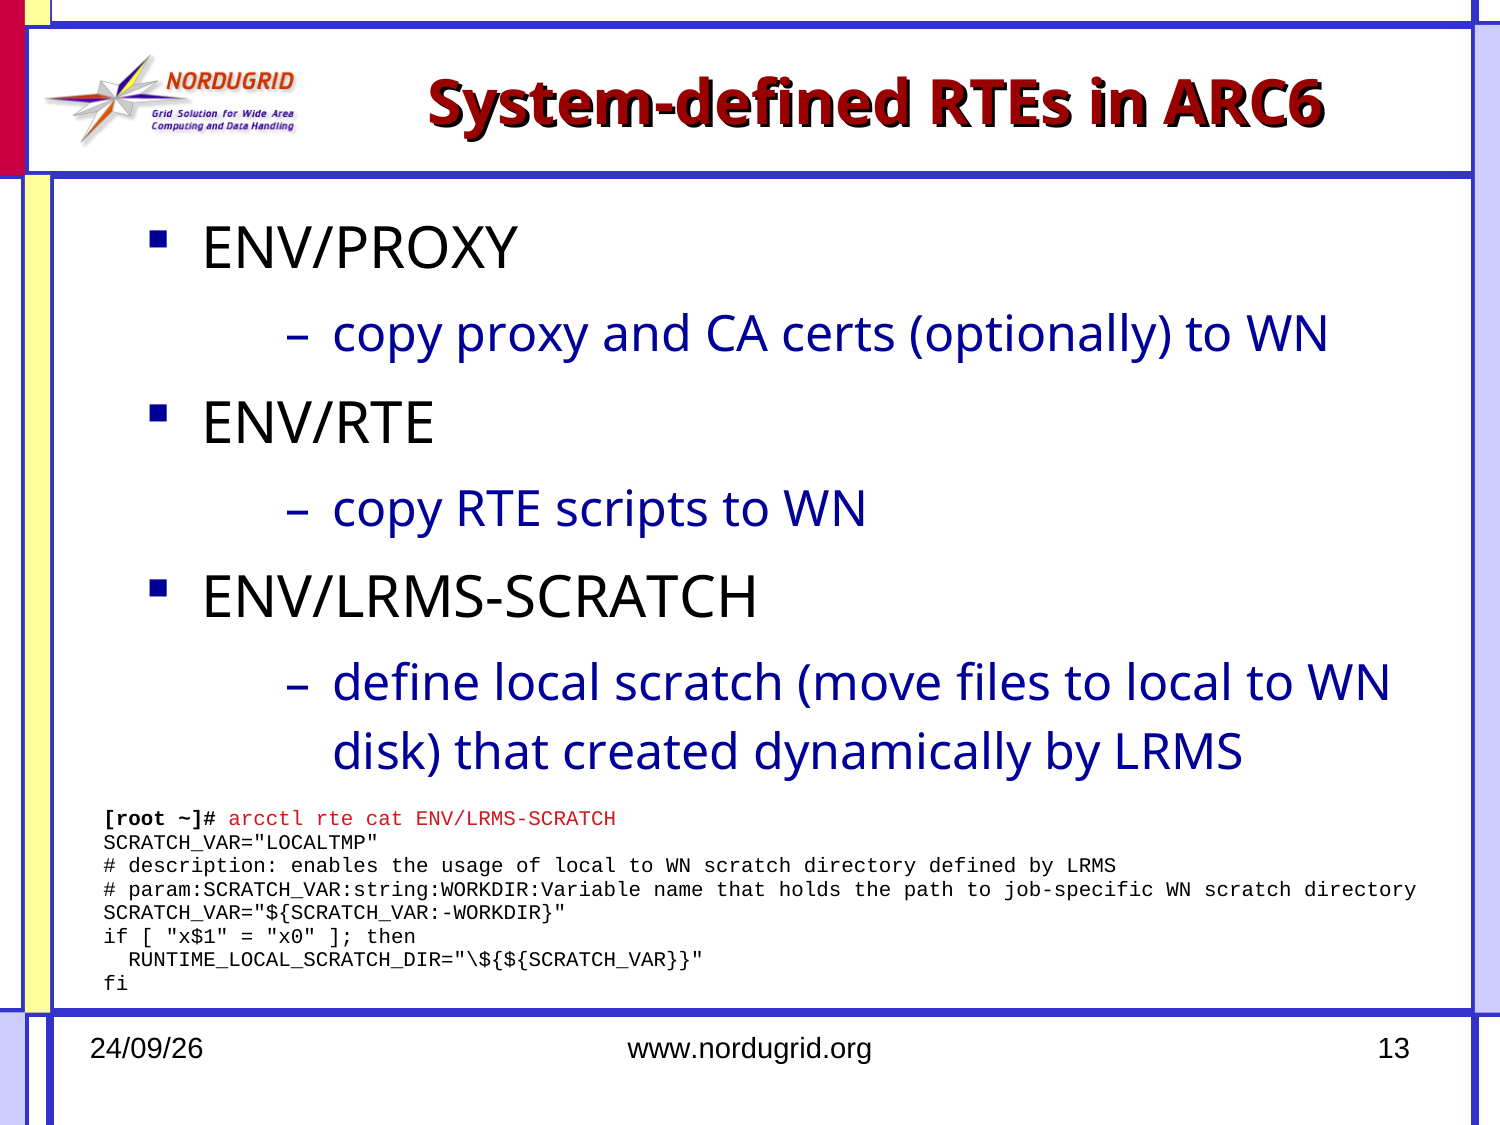

# System-defined RTEs in ARC6
ENV/PROXY
copy proxy and CA certs (optionally) to WN
ENV/RTE
copy RTE scripts to WN
ENV/LRMS-SCRATCH
define local scratch (move files to local to WN disk) that created dynamically by LRMS
[root ~]# arcctl rte cat ENV/LRMS-SCRATCH
SCRATCH_VAR="LOCALTMP"
# description: enables the usage of local to WN scratch directory defined by LRMS
# param:SCRATCH_VAR:string:WORKDIR:Variable name that holds the path to job-specific WN scratch directory
SCRATCH_VAR="${SCRATCH_VAR:-WORKDIR}"
if [ "x$1" = "x0" ]; then
 RUNTIME_LOCAL_SCRATCH_DIR="\${${SCRATCH_VAR}}"
fi
www.nordugrid.org
13